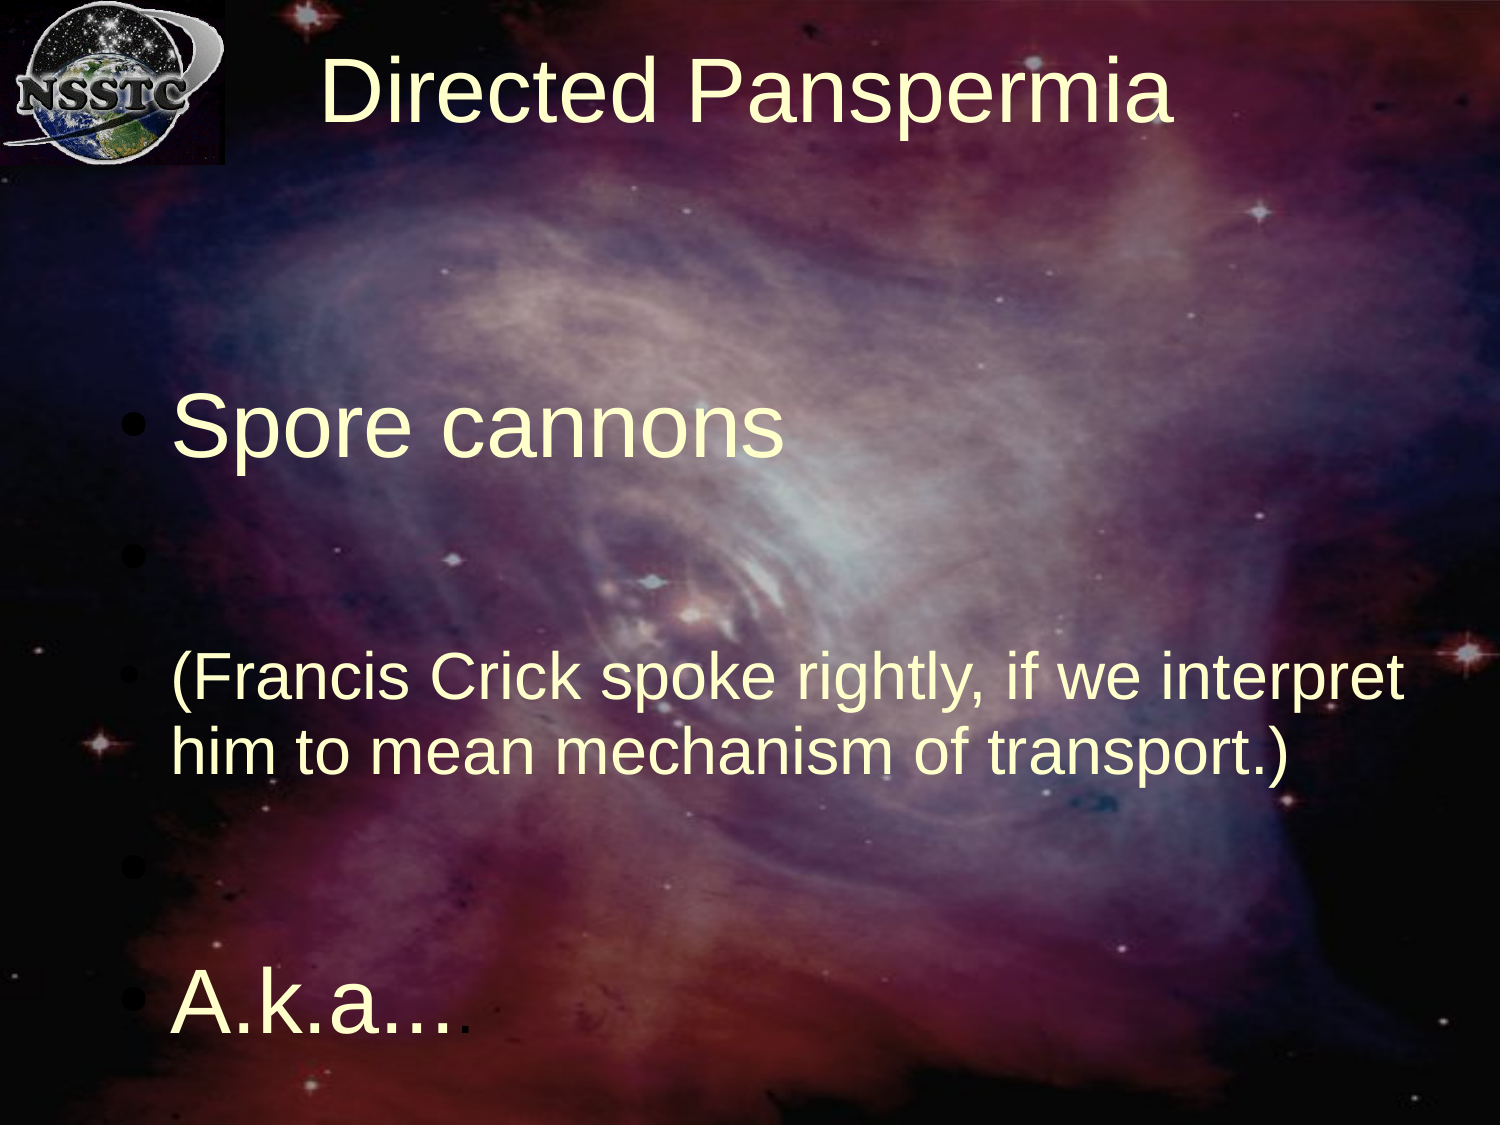

# Directed Panspermia
Spore cannons
(Francis Crick spoke rightly, if we interpret him to mean mechanism of transport.)
A.k.a....